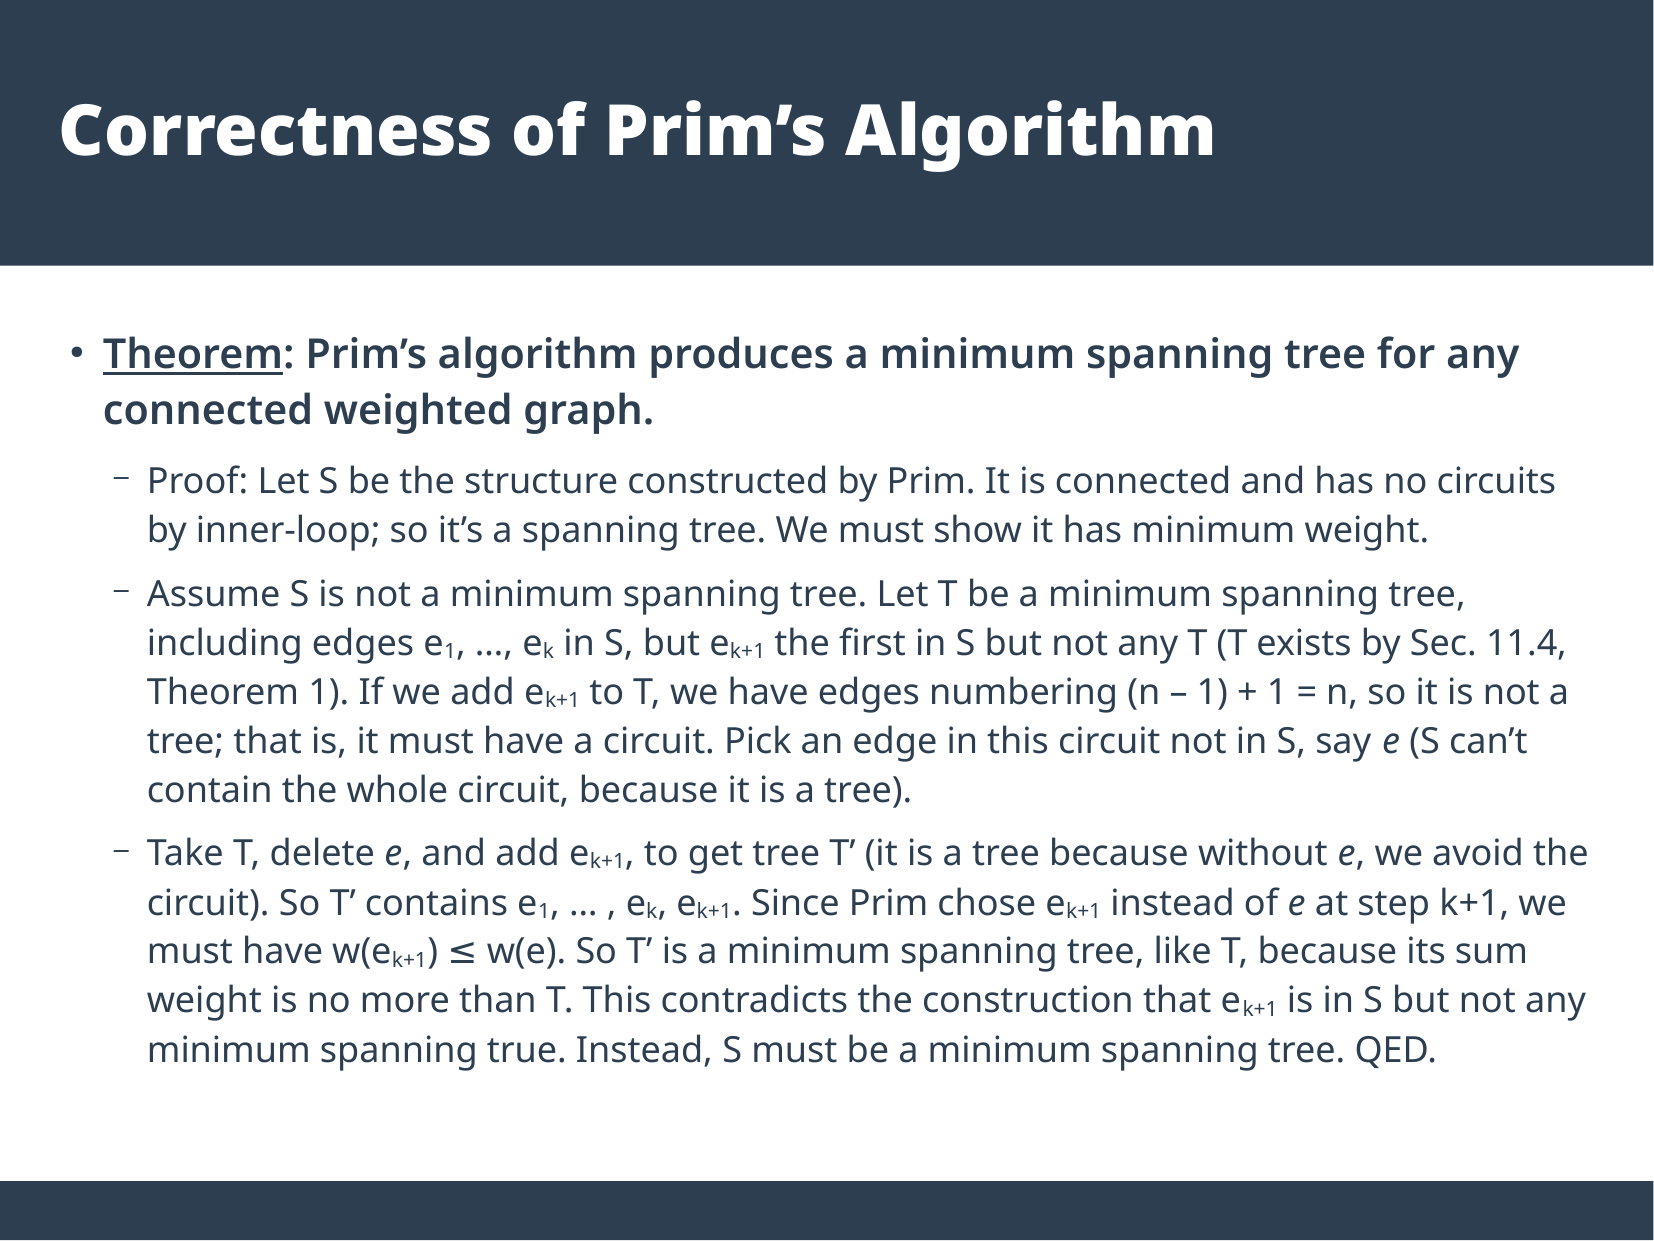

# Correctness of Prim’s Algorithm
Theorem: Prim’s algorithm produces a minimum spanning tree for any connected weighted graph.
Proof: Let S be the structure constructed by Prim. It is connected and has no circuits by inner-loop; so it’s a spanning tree. We must show it has minimum weight.
Assume S is not a minimum spanning tree. Let T be a minimum spanning tree, including edges e1, …, ek in S, but ek+1 the first in S but not any T (T exists by Sec. 11.4, Theorem 1). If we add ek+1 to T, we have edges numbering (n – 1) + 1 = n, so it is not a tree; that is, it must have a circuit. Pick an edge in this circuit not in S, say e (S can’t contain the whole circuit, because it is a tree).
Take T, delete e, and add ek+1, to get tree T’ (it is a tree because without e, we avoid the circuit). So T’ contains e1, … , ek, ek+1. Since Prim chose ek+1 instead of e at step k+1, we must have w(ek+1) ≤ w(e). So T’ is a minimum spanning tree, like T, because its sum weight is no more than T. This contradicts the construction that ek+1 is in S but not any minimum spanning true. Instead, S must be a minimum spanning tree. QED.